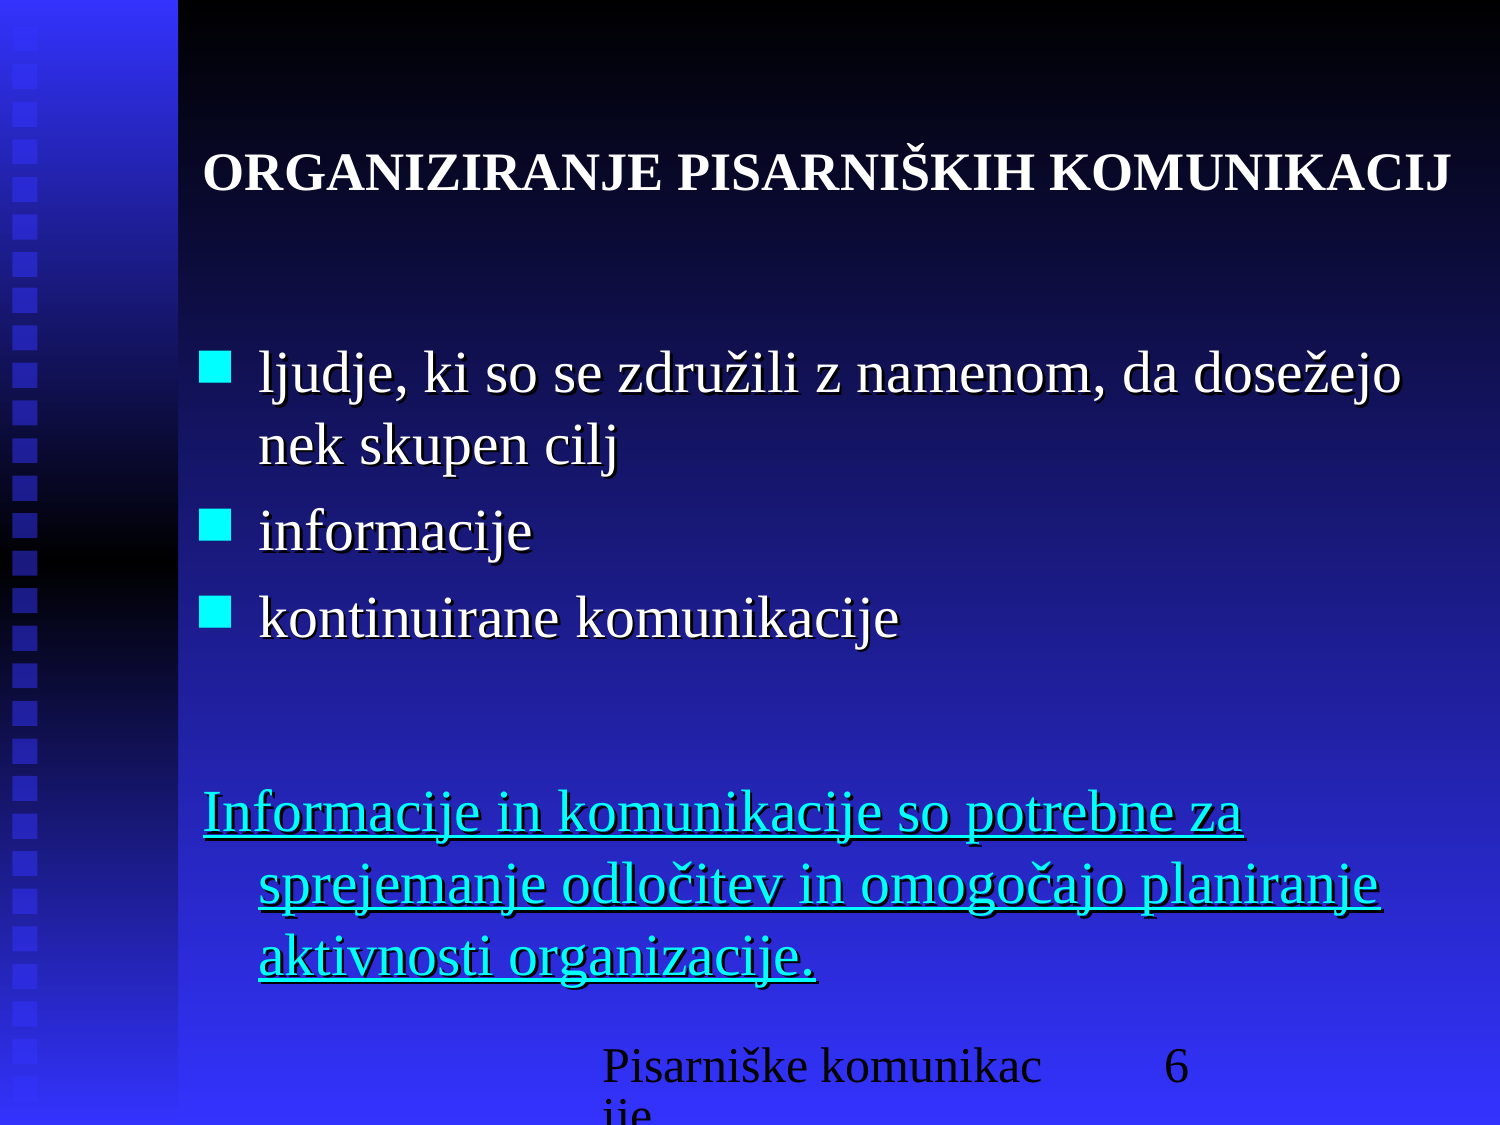

# ORGANIZIRANJE PISARNIŠKIH KOMUNIKACIJ
ljudje, ki so se združili z namenom, da dosežejo nek skupen cilj
informacije
kontinuirane komunikacije
Informacije in komunikacije so potrebne za sprejemanje odločitev in omogočajo planiranje aktivnosti organizacije.
Pisarniške komunikacije
6